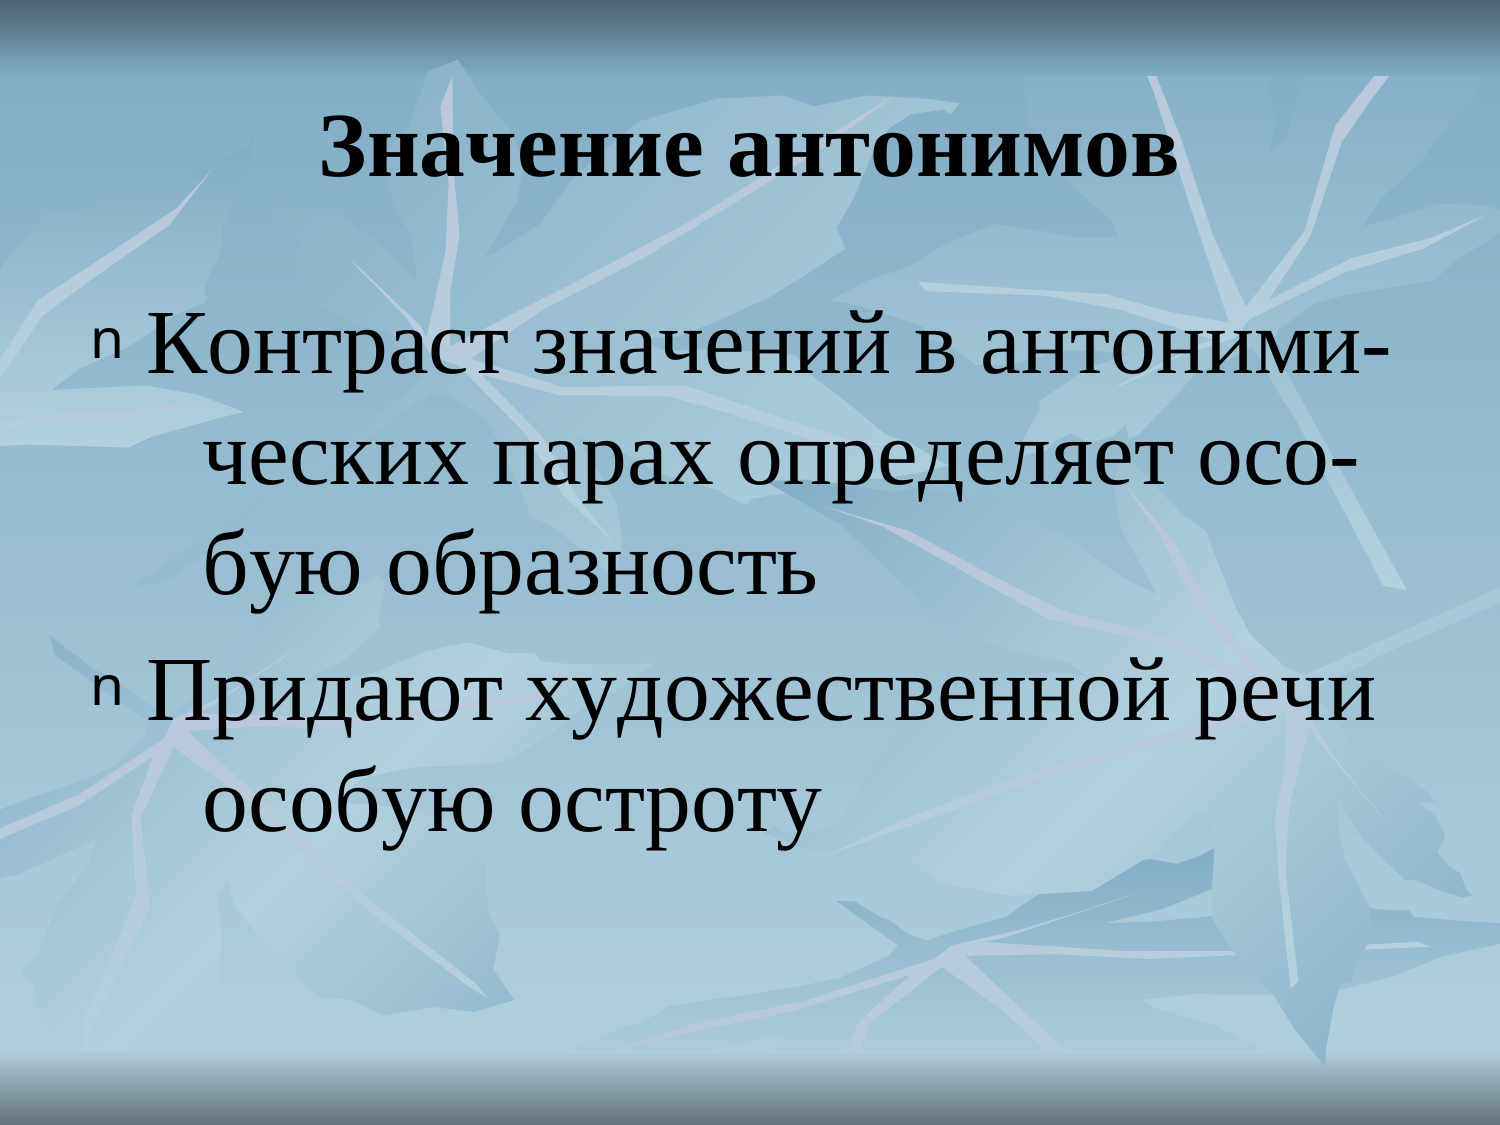

# Значение антонимов
Контраст значений в антоними-ческих парах определяет осо-бую образность
Придают художественной речи особую остроту